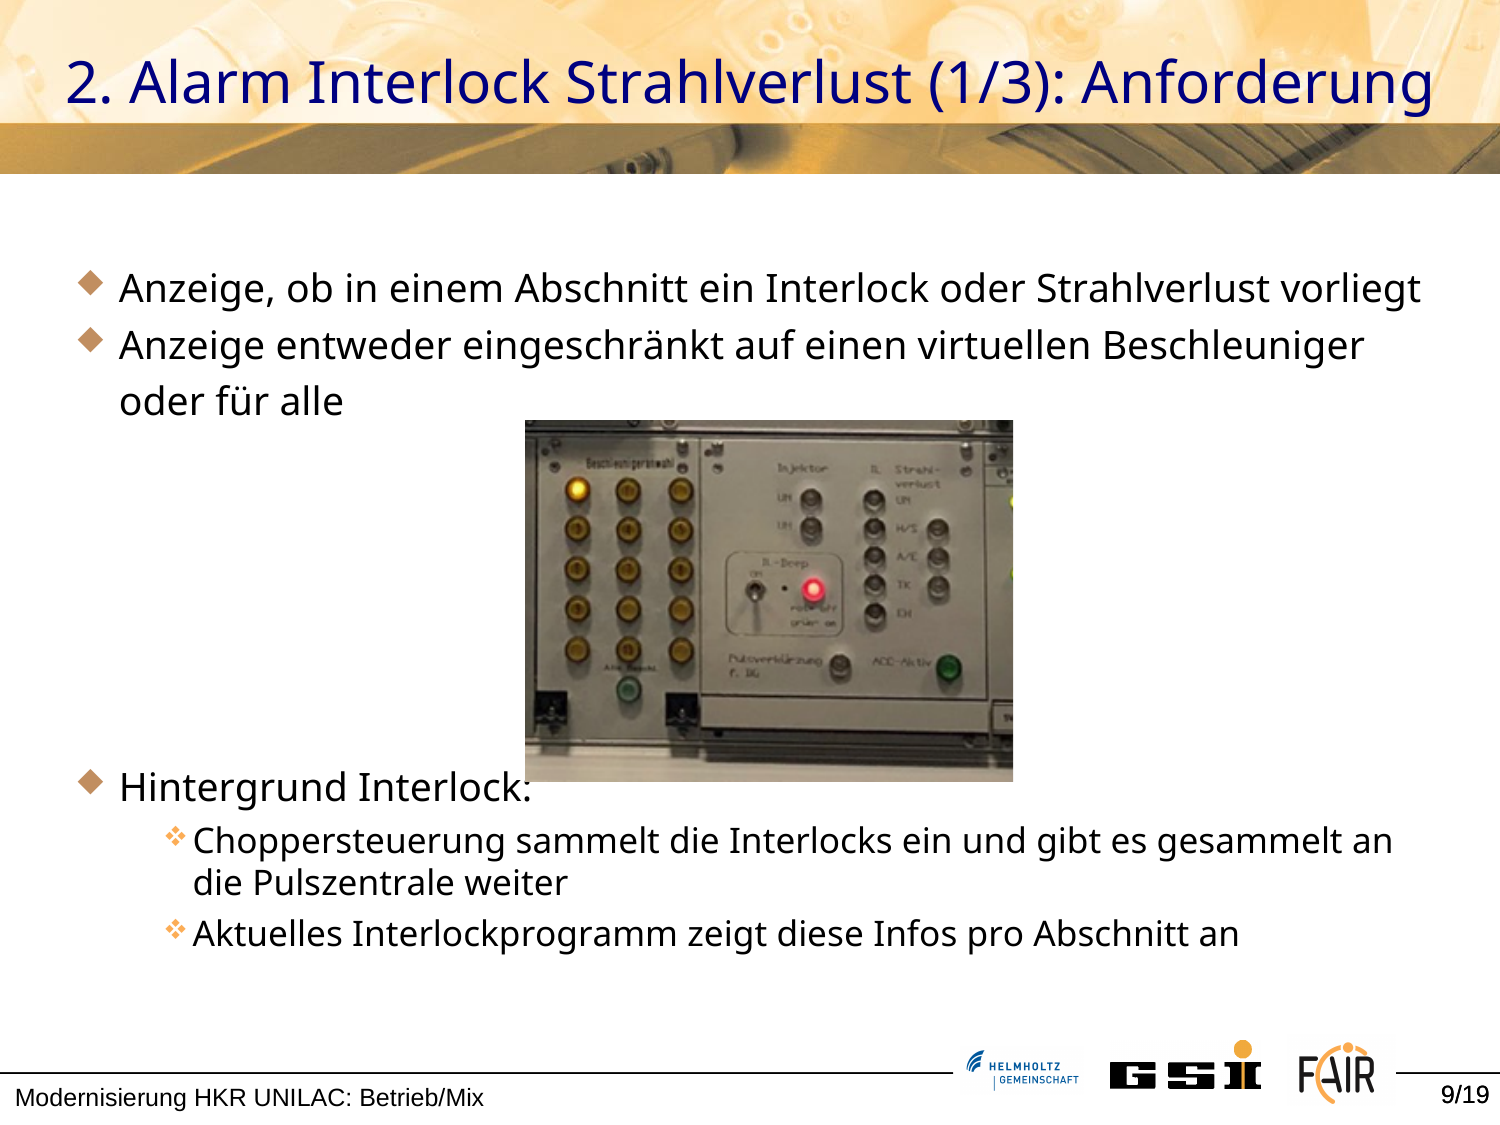

# 2. Alarm Interlock Strahlverlust (1/3): Anforderung
Anzeige, ob in einem Abschnitt ein Interlock oder Strahlverlust vorliegt
Anzeige entweder eingeschränkt auf einen virtuellen Beschleuniger
oder für alle
Hintergrund Interlock:
Choppersteuerung sammelt die Interlocks ein und gibt es gesammelt an die Pulszentrale weiter
Aktuelles Interlockprogramm zeigt diese Infos pro Abschnitt an
9